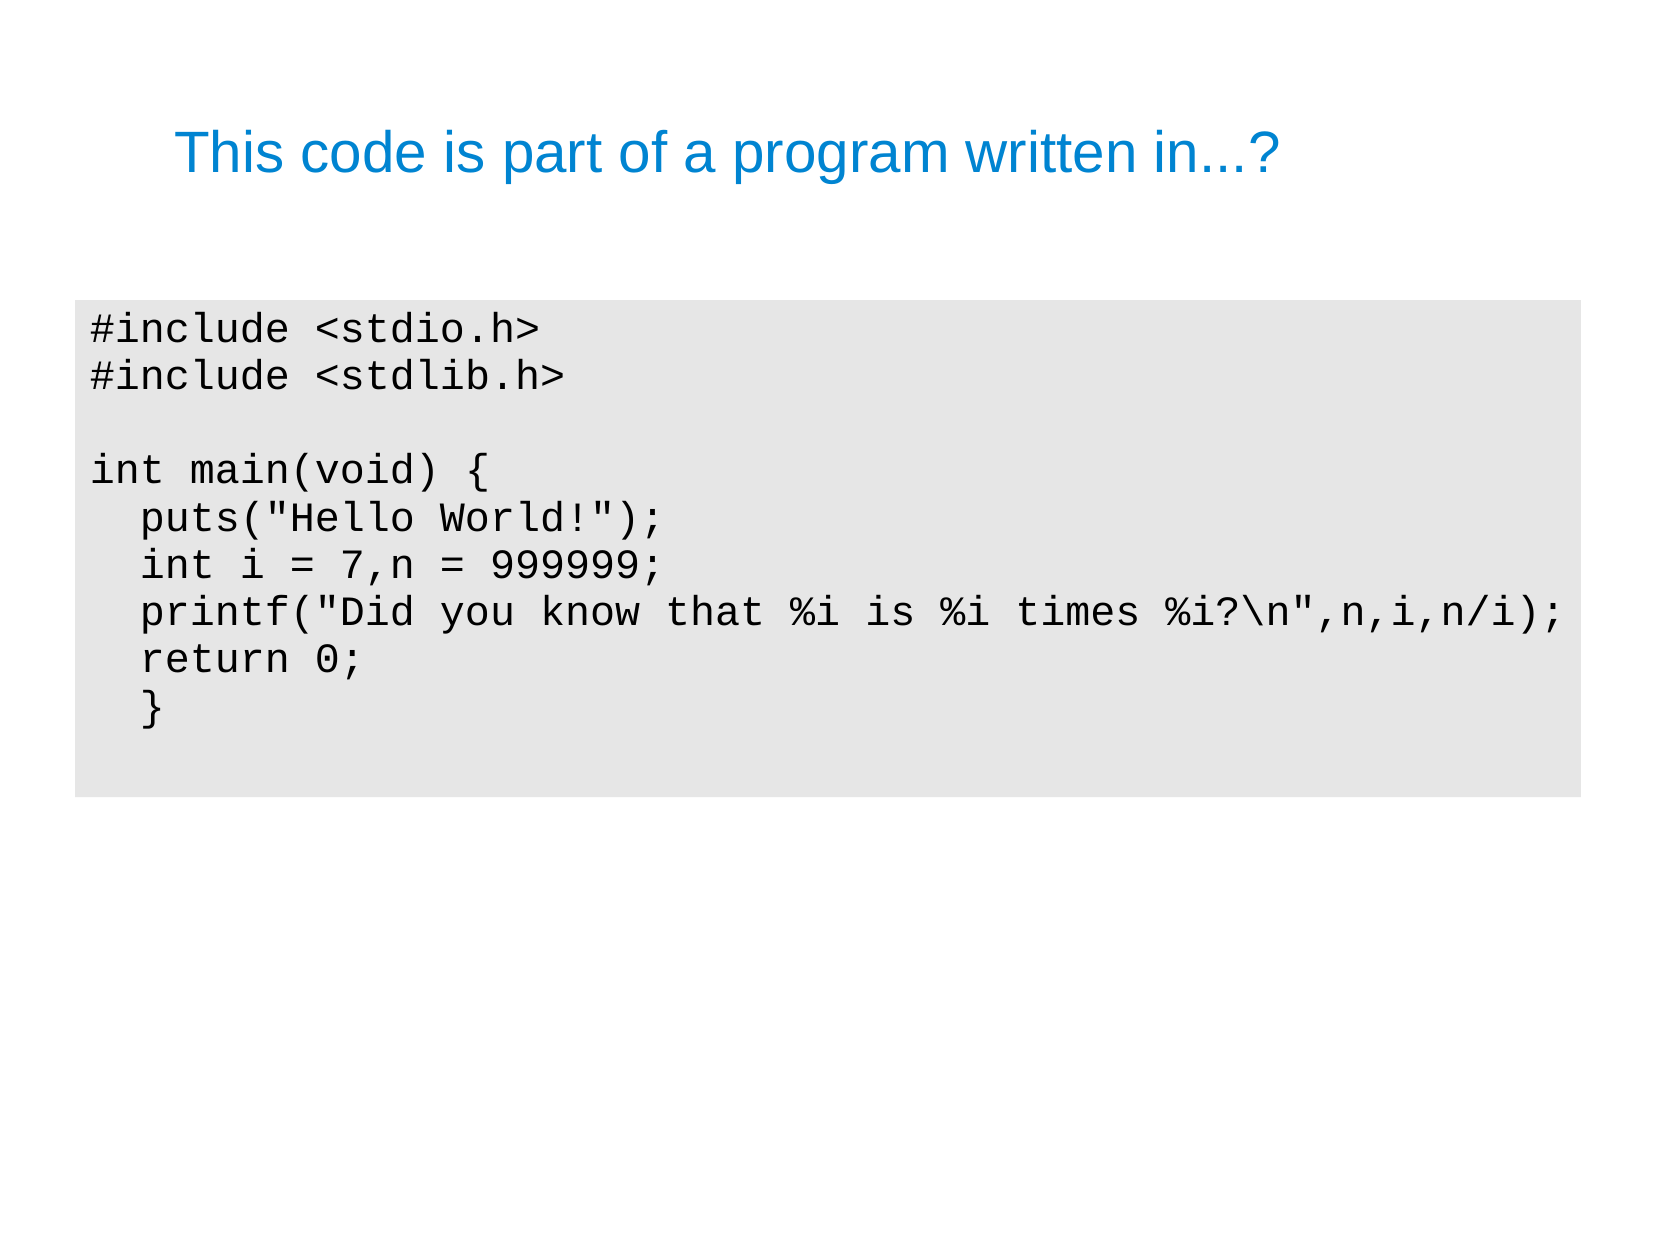

This code is part of a program written in...?
#include <stdio.h>
#include <stdlib.h>
int main(void) {
 puts("Hello World!");
 int i = 7,n = 999999;
 printf("Did you know that %i is %i times %i?\n",n,i,n/i);
 return 0;
 }